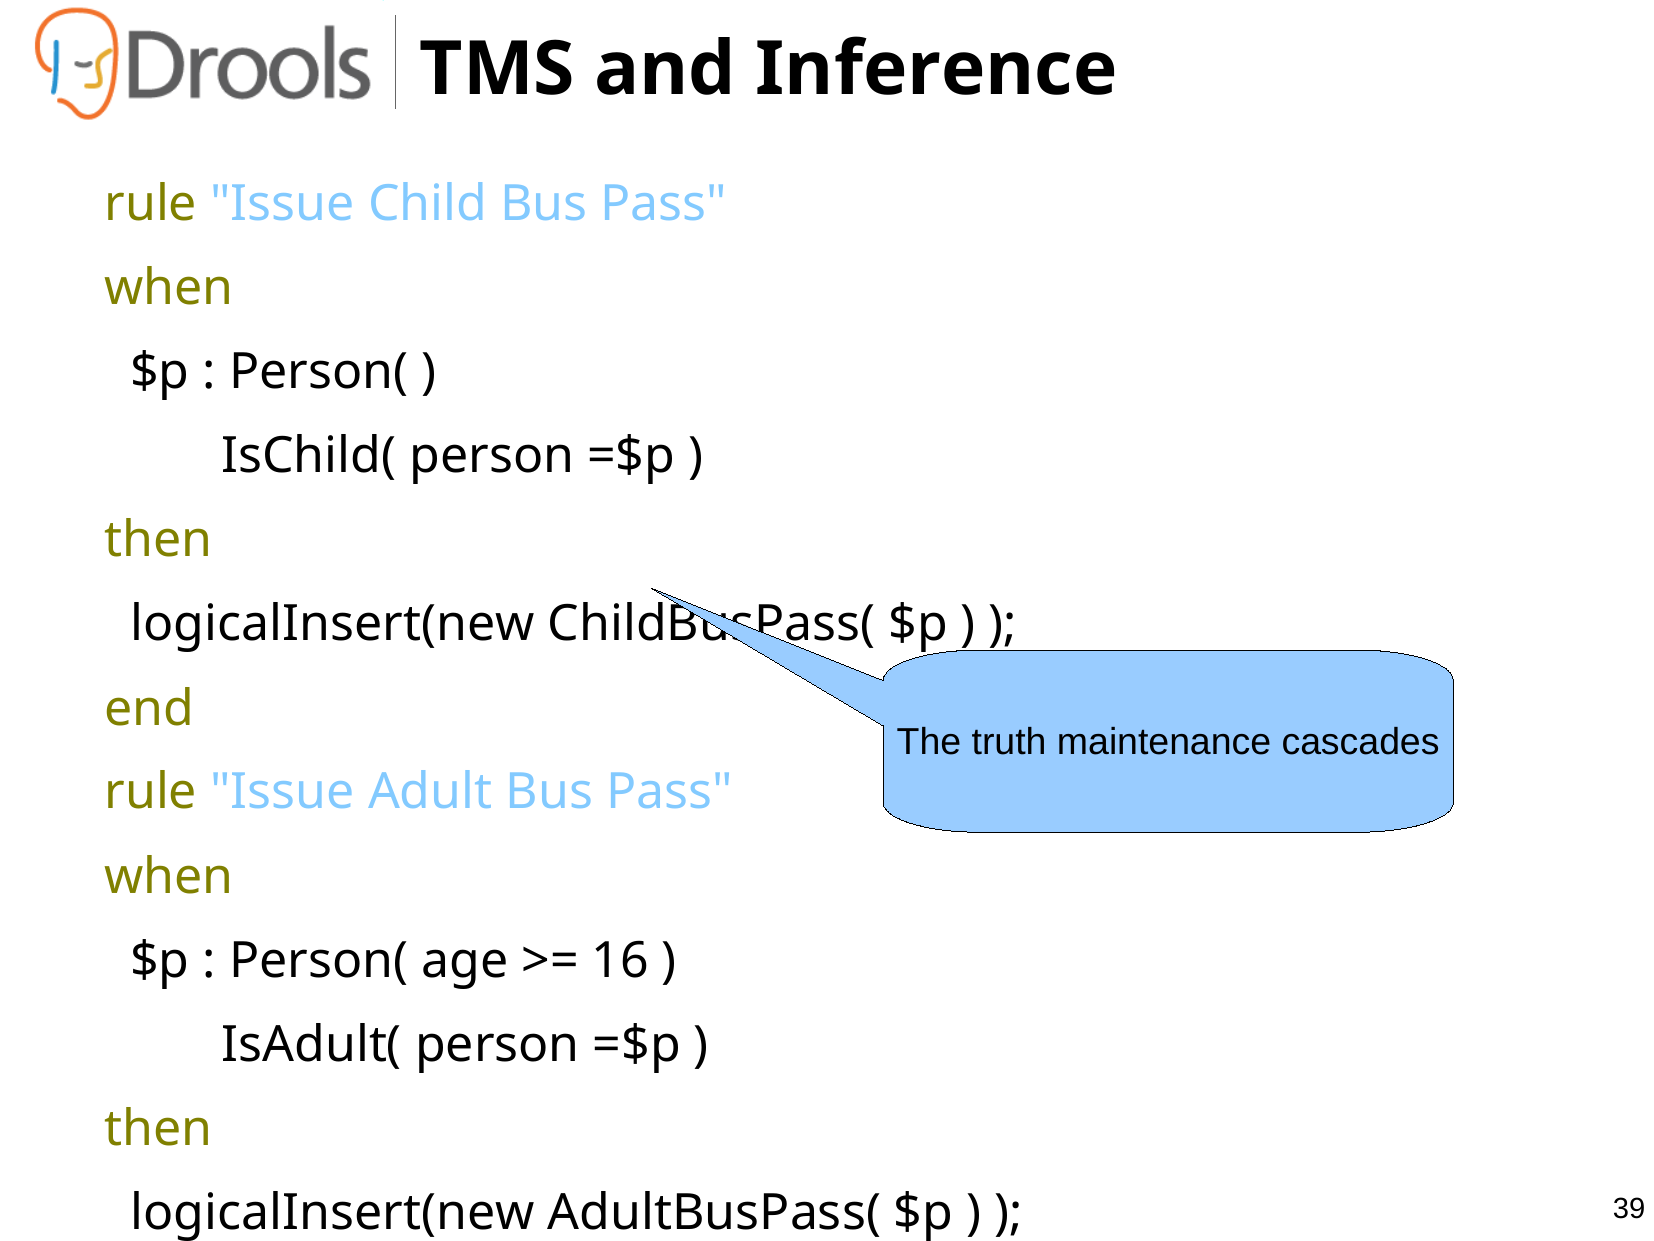

# TMS and Inference
rule "Issue Child Bus Pass"
when
 $p : Person( )
 IsChild( person =$p )
then
 logicalInsert(new ChildBusPass( $p ) );
end
rule "Issue Adult Bus Pass"
when
 $p : Person( age >= 16 )
 IsAdult( person =$p )
then
 logicalInsert(new AdultBusPass( $p ) );
end
The truth maintenance cascades